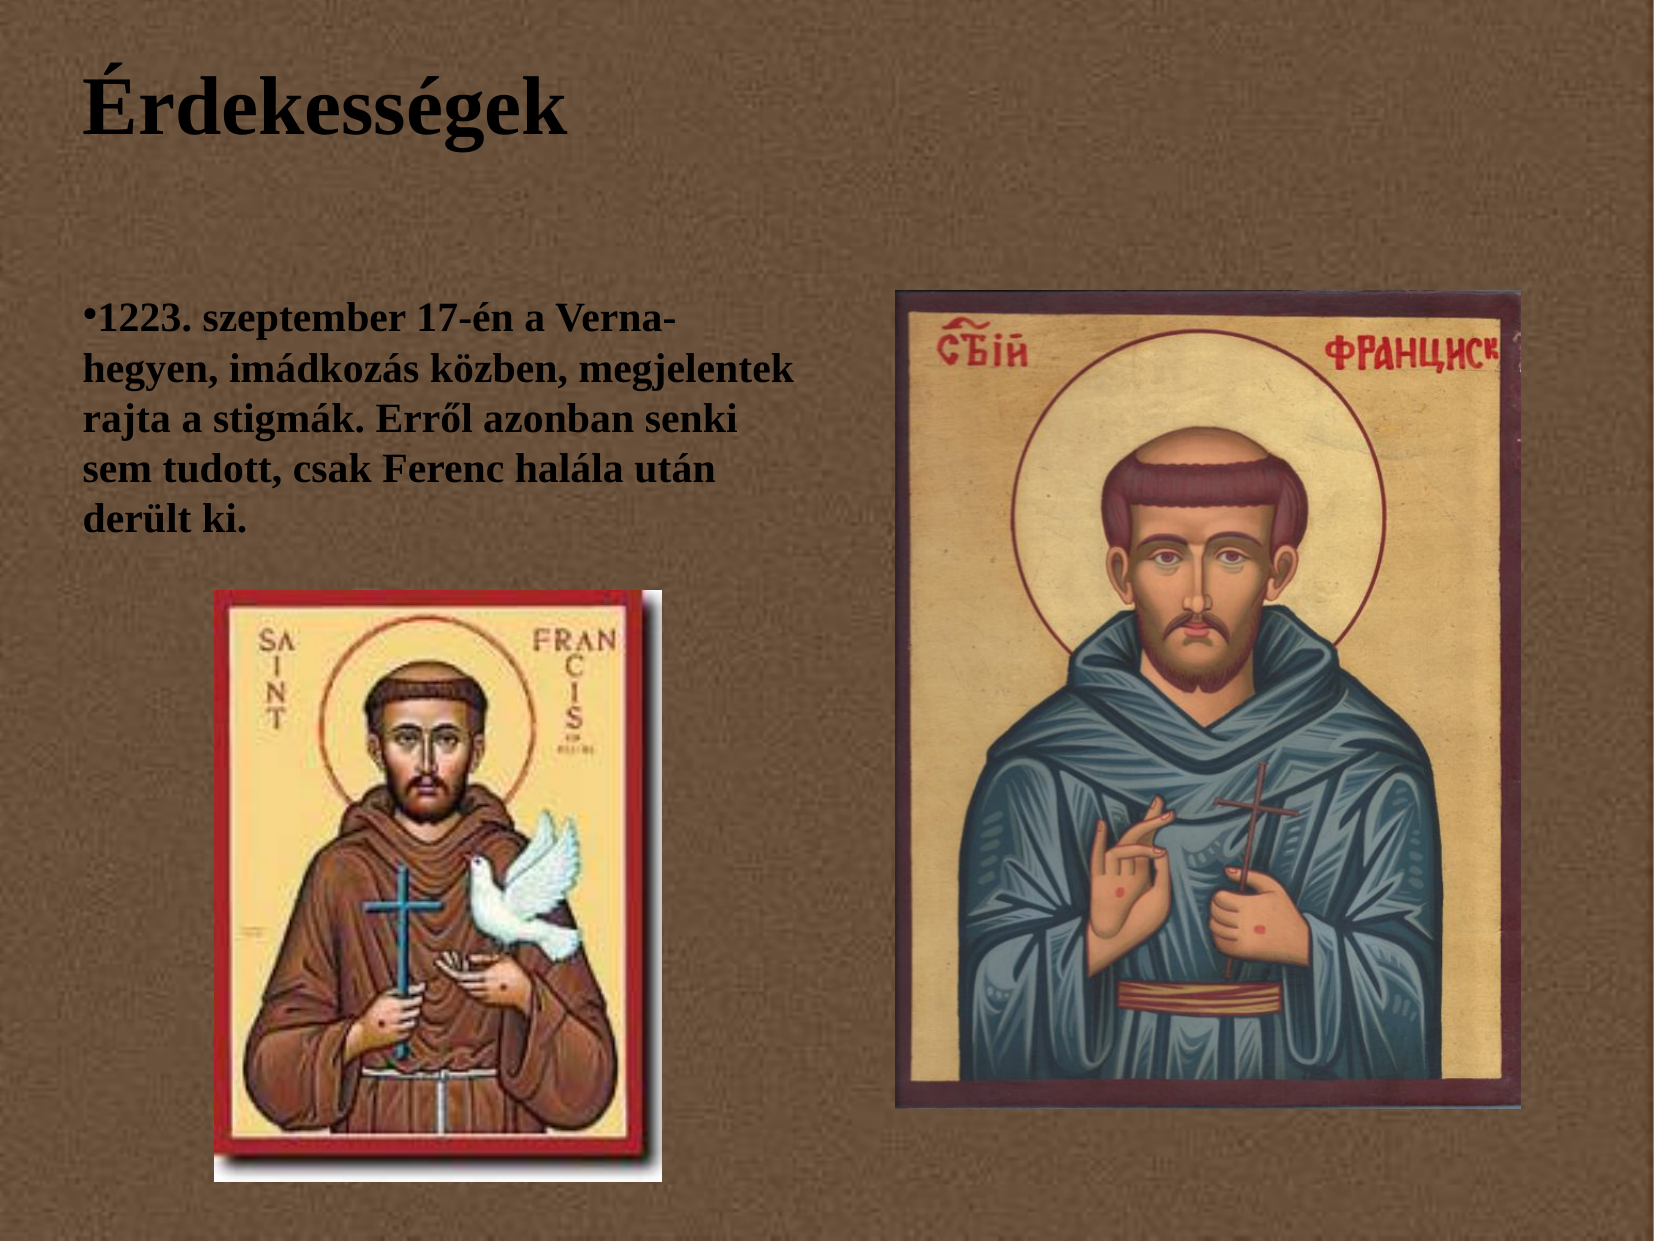

# Érdekességek
1223. szeptember 17-én a Verna-hegyen, imádkozás közben, megjelentek rajta a stigmák. Erről azonban senki sem tudott, csak Ferenc halála után derült ki.